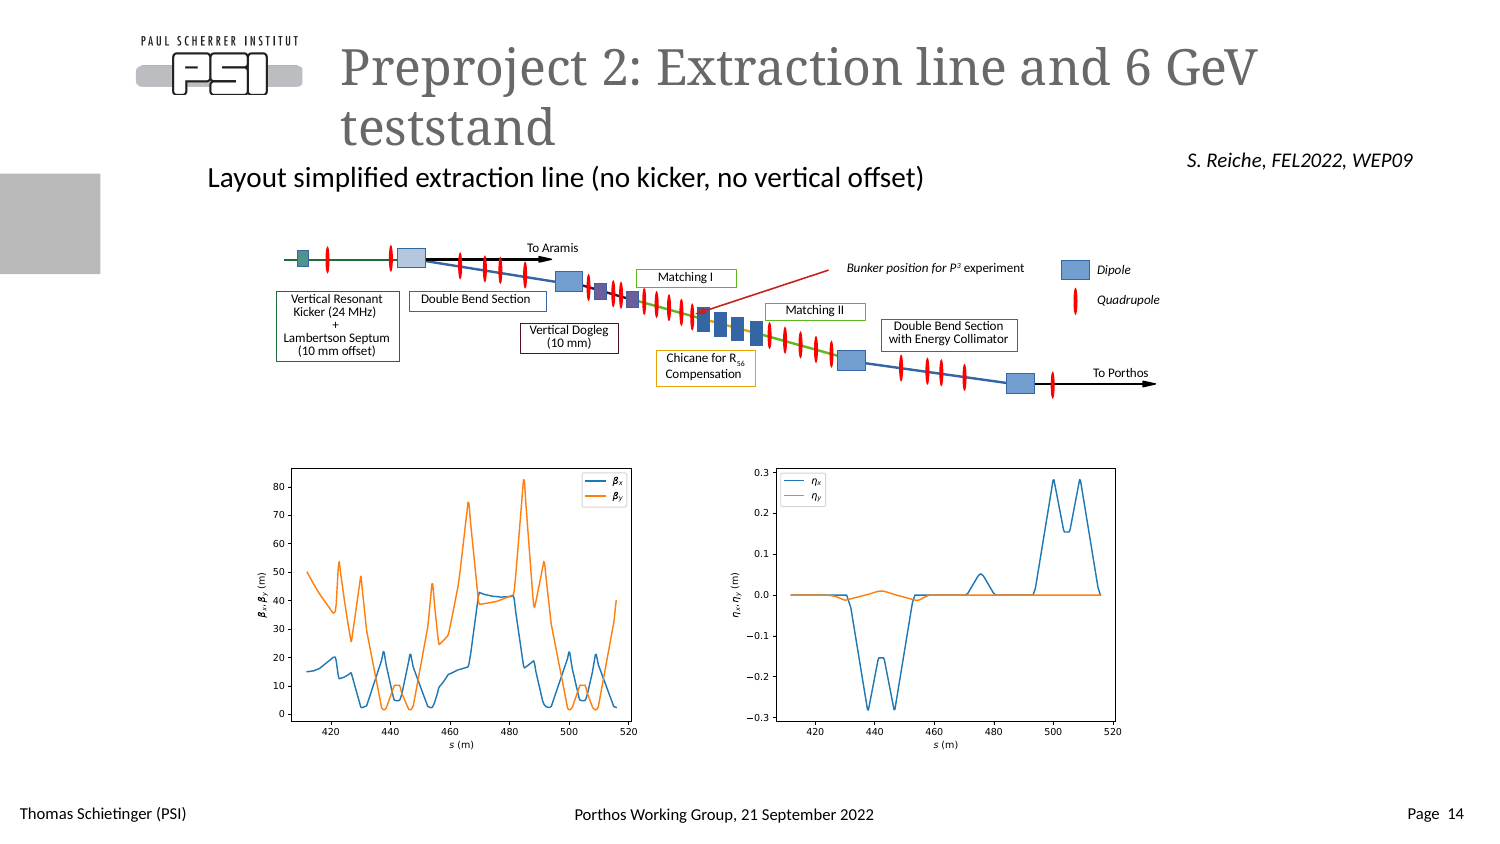

# Preproject 2: Extraction line and 6 GeV teststand
S. Reiche, FEL2022, WEP09
Layout simplified extraction line (no kicker, no vertical offset)
To Aramis
3
Bunker position for P
 experiment
Dipole
Matching I
Vertical Resonant
Double Bend Section
Quadrupole
Matching II
Kicker (24 MHz)
+
Double Bend Section
Vertical Dogleg
Lambertson Septum
with Energy Collimator
(10 mm)
(10 mm offset)
Chicane for R
56
To Porthos
Compensation
x
80
y
70
60
50
 (m)
y
40
,
x
30
20
10
0
420
440
460
480
500
520
s (m)
0.3
x
y
0.2
0.1
 (m)
y
0.0
,
x
0.1
0.2
0.3
420
440
460
480
500
520
s (m)